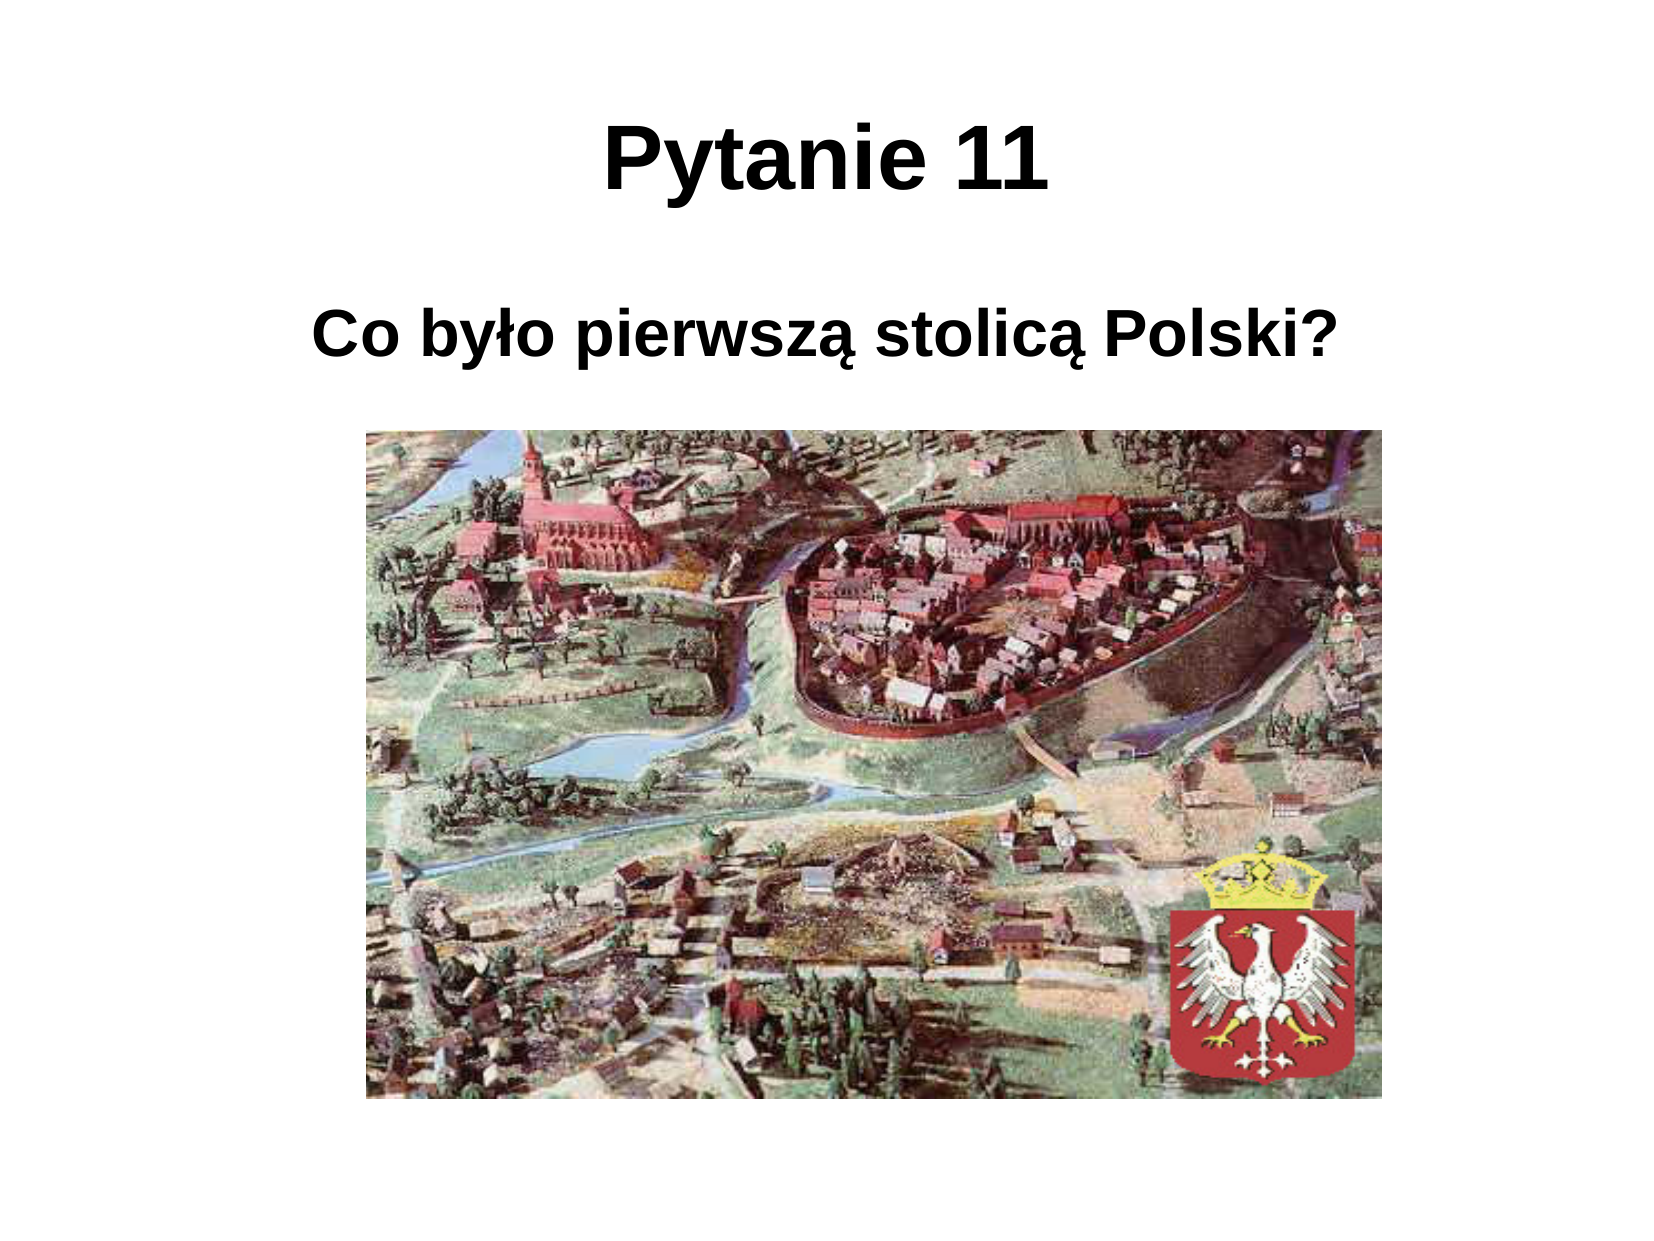

# Pytanie 11
Co było pierwszą stolicą Polski?